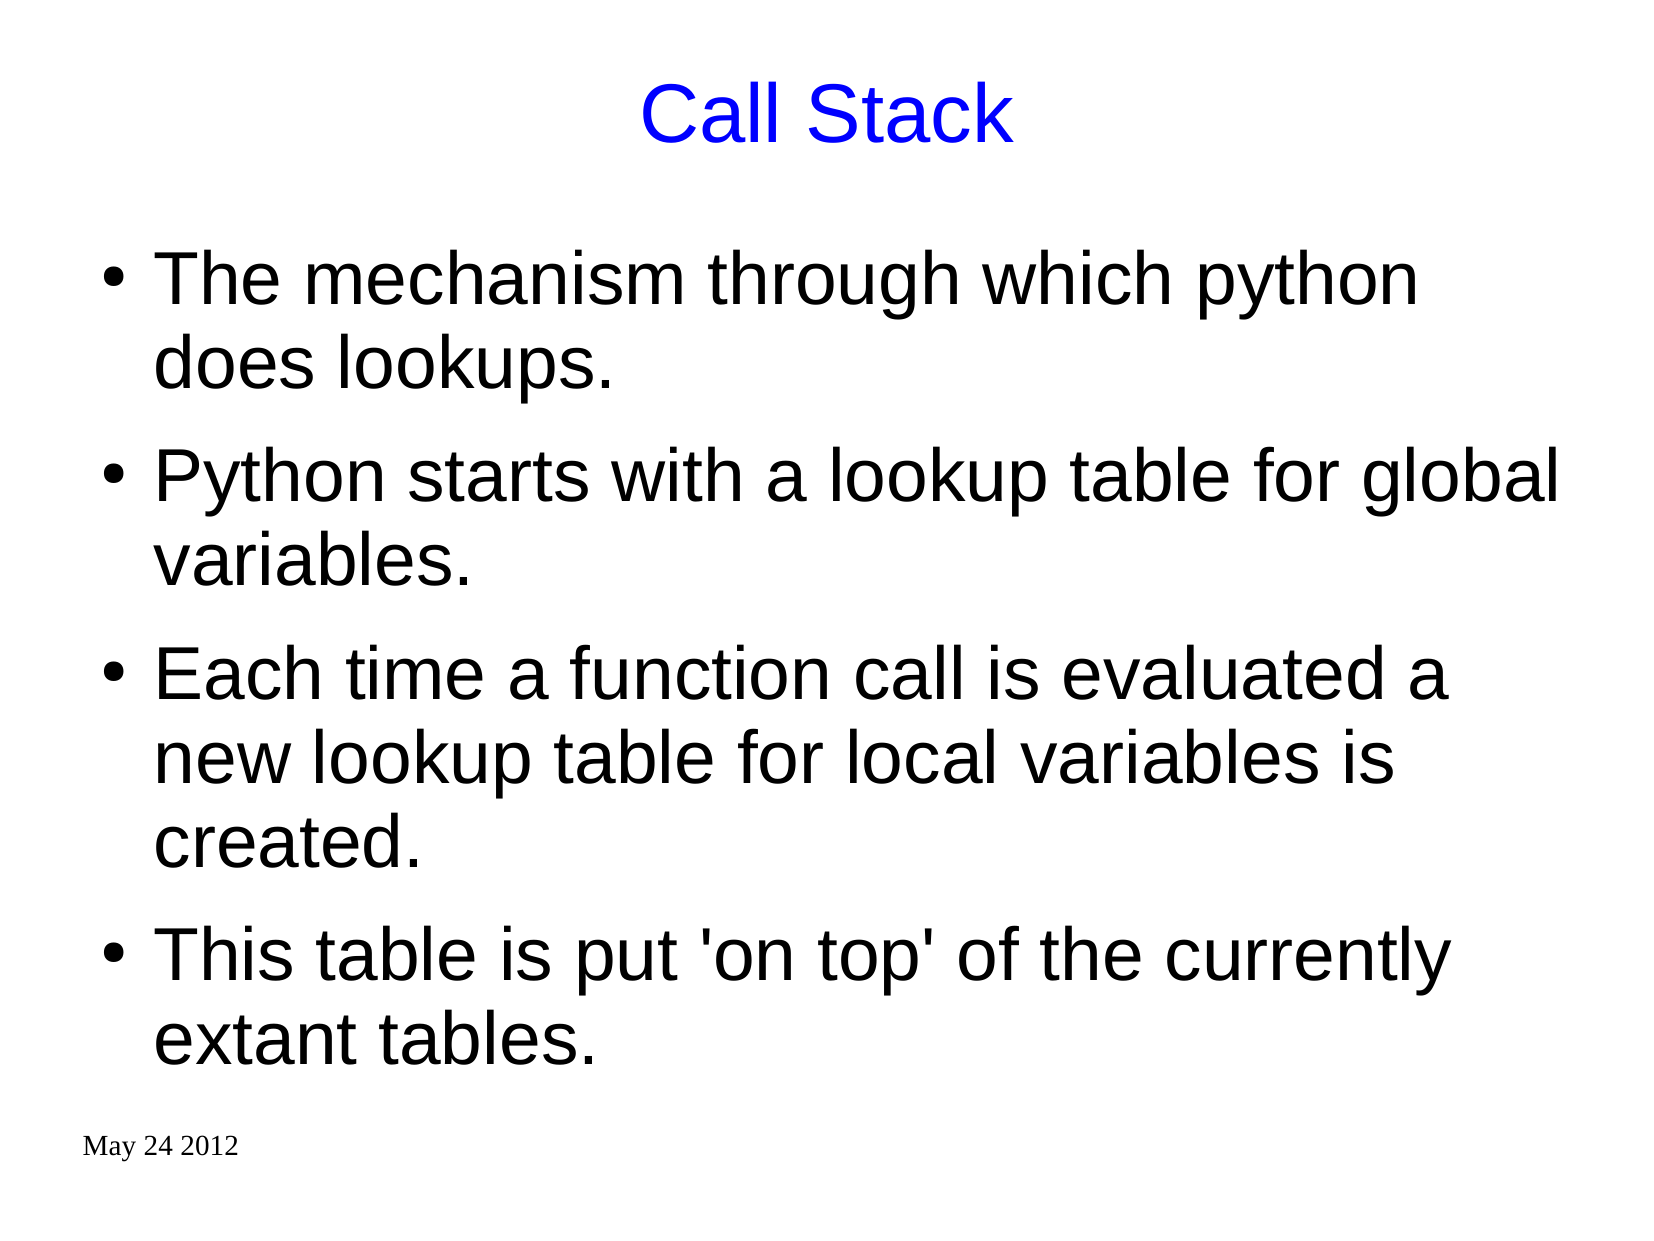

# Call Stack
The mechanism through which python does lookups.
Python starts with a lookup table for global variables.
Each time a function call is evaluated a new lookup table for local variables is created.
This table is put 'on top' of the currently extant tables.
May 24 2012